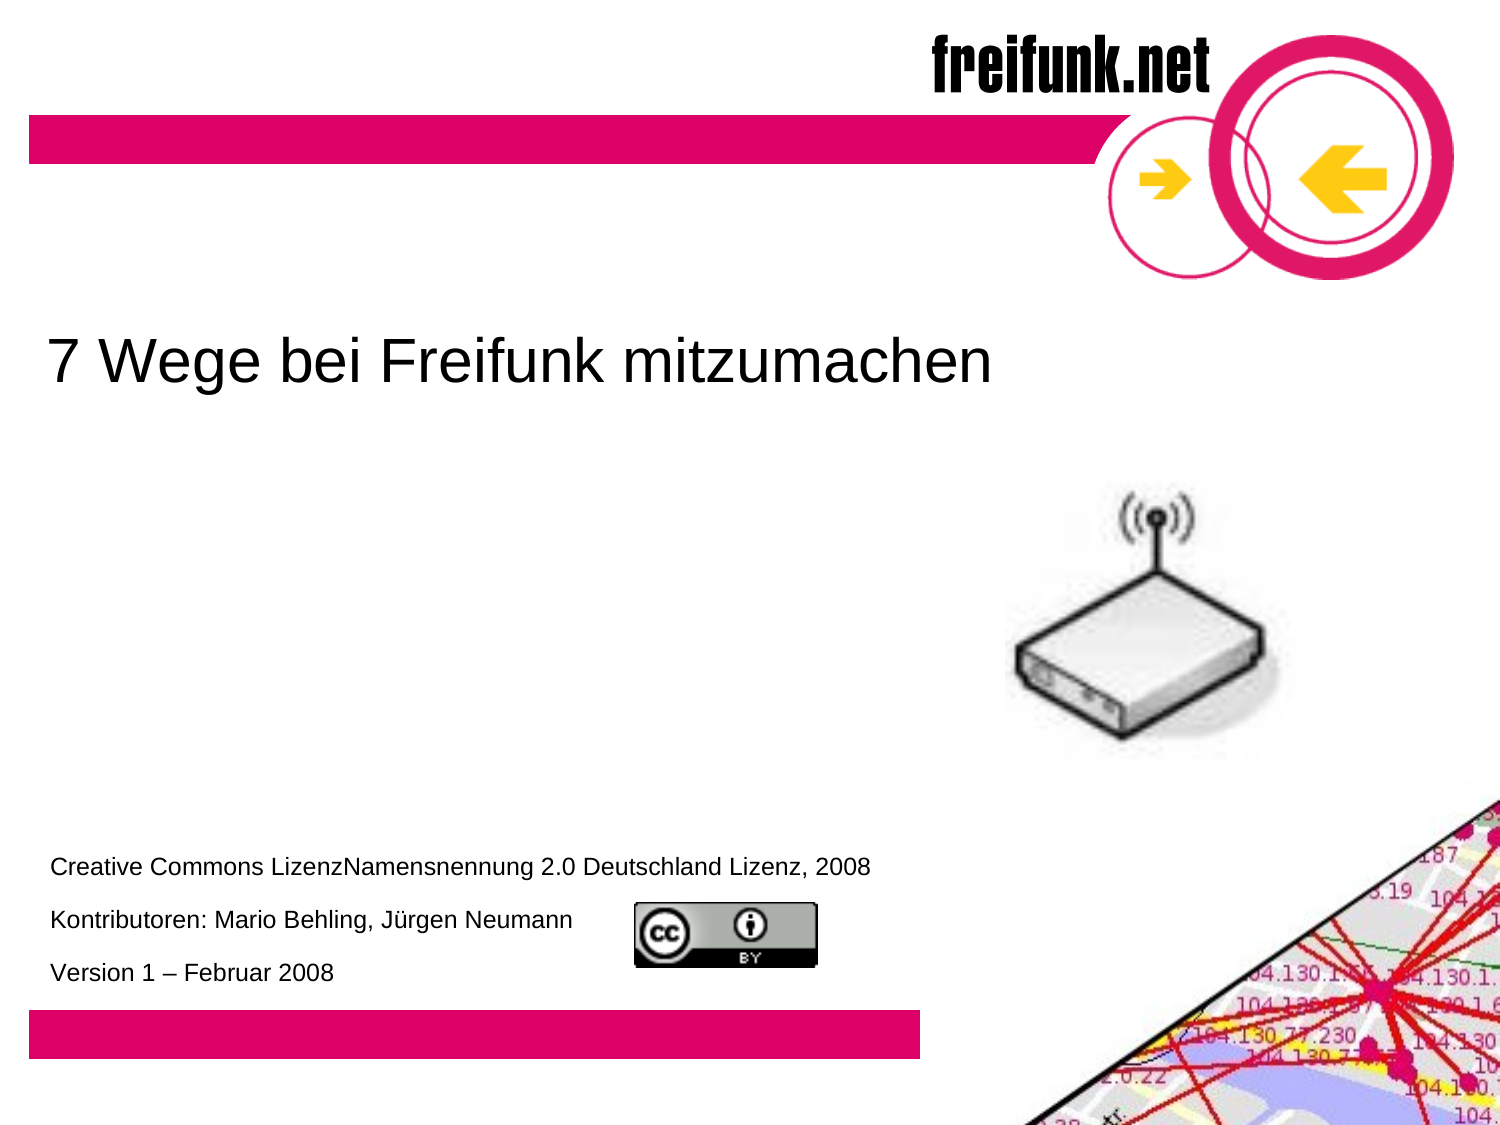

7 Wege bei Freifunk mitzumachen
Creative Commons LizenzNamensnennung 2.0 Deutschland Lizenz, 2008
Kontributoren: Mario Behling, Jürgen Neumann
Version 1 – Februar 2008